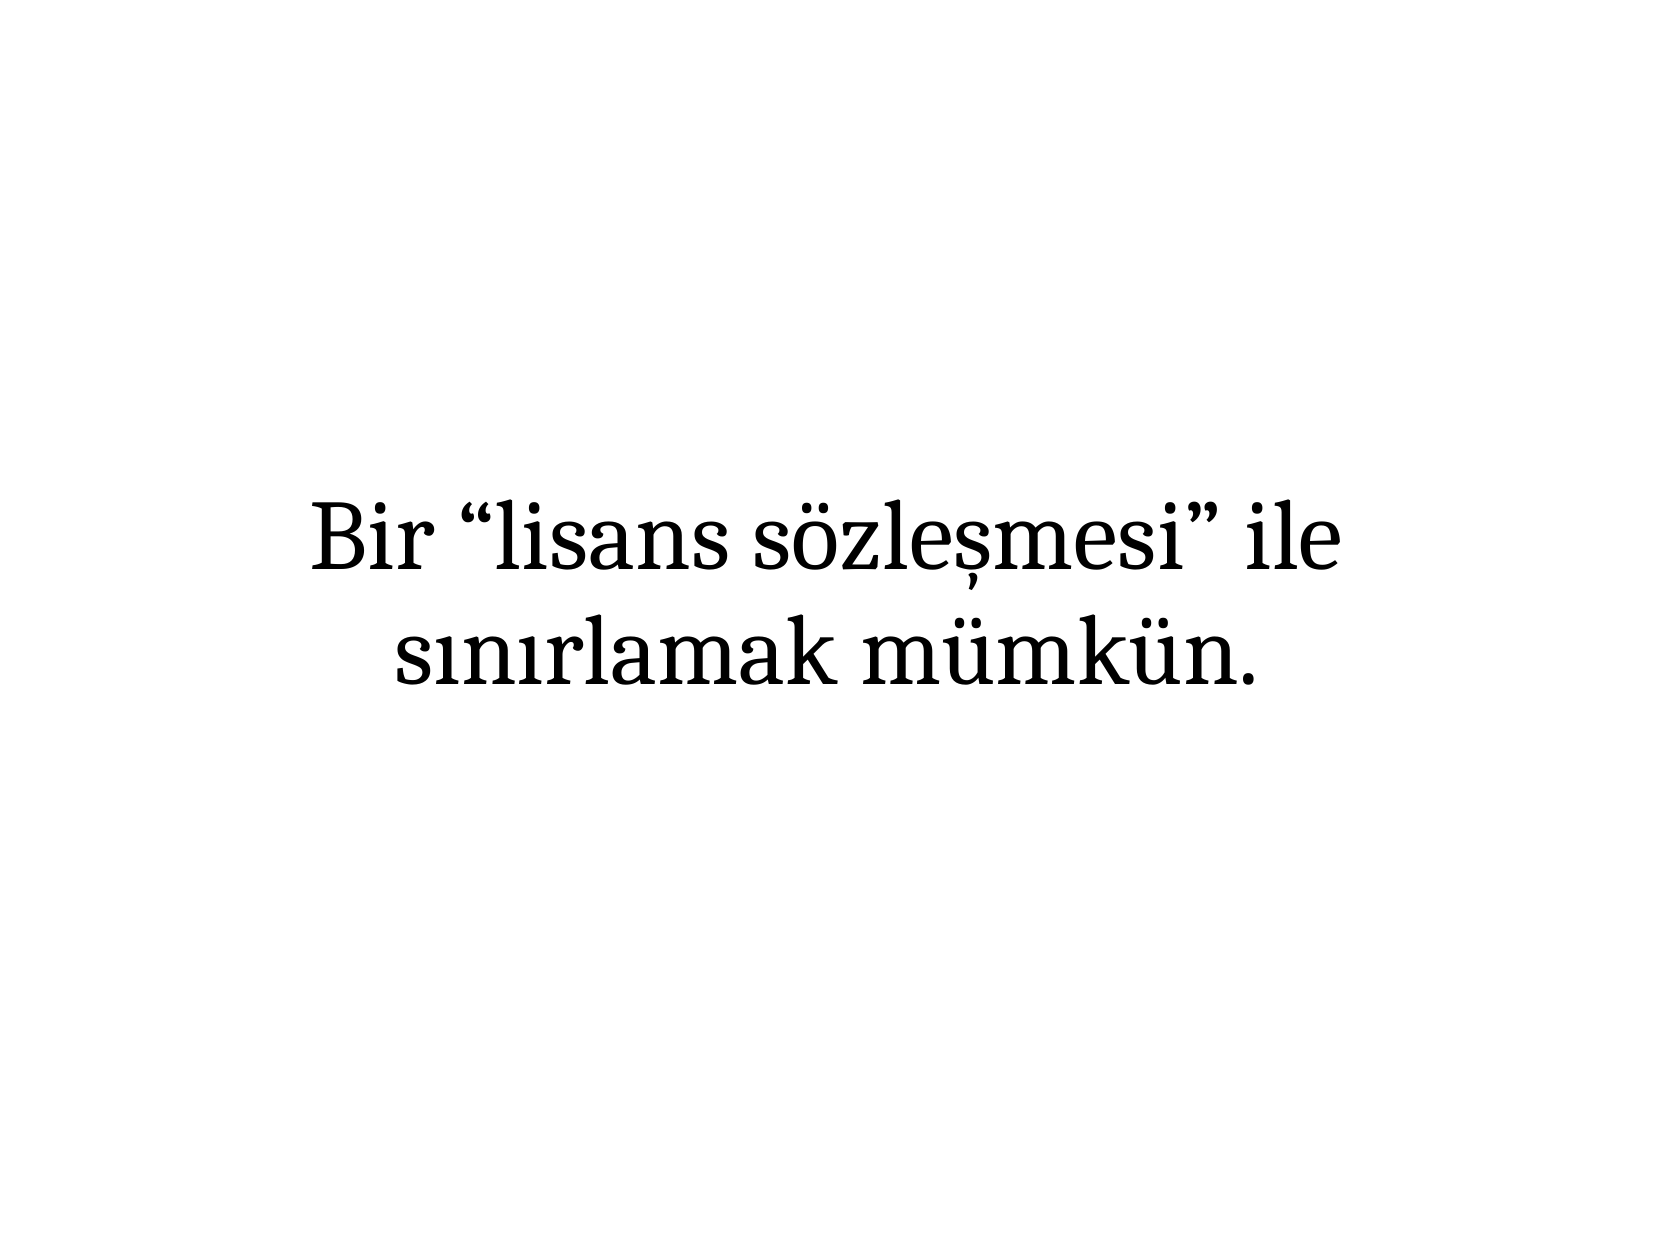

# Bir “lisans sözleşmesi” ile sınırlamak mümkün.